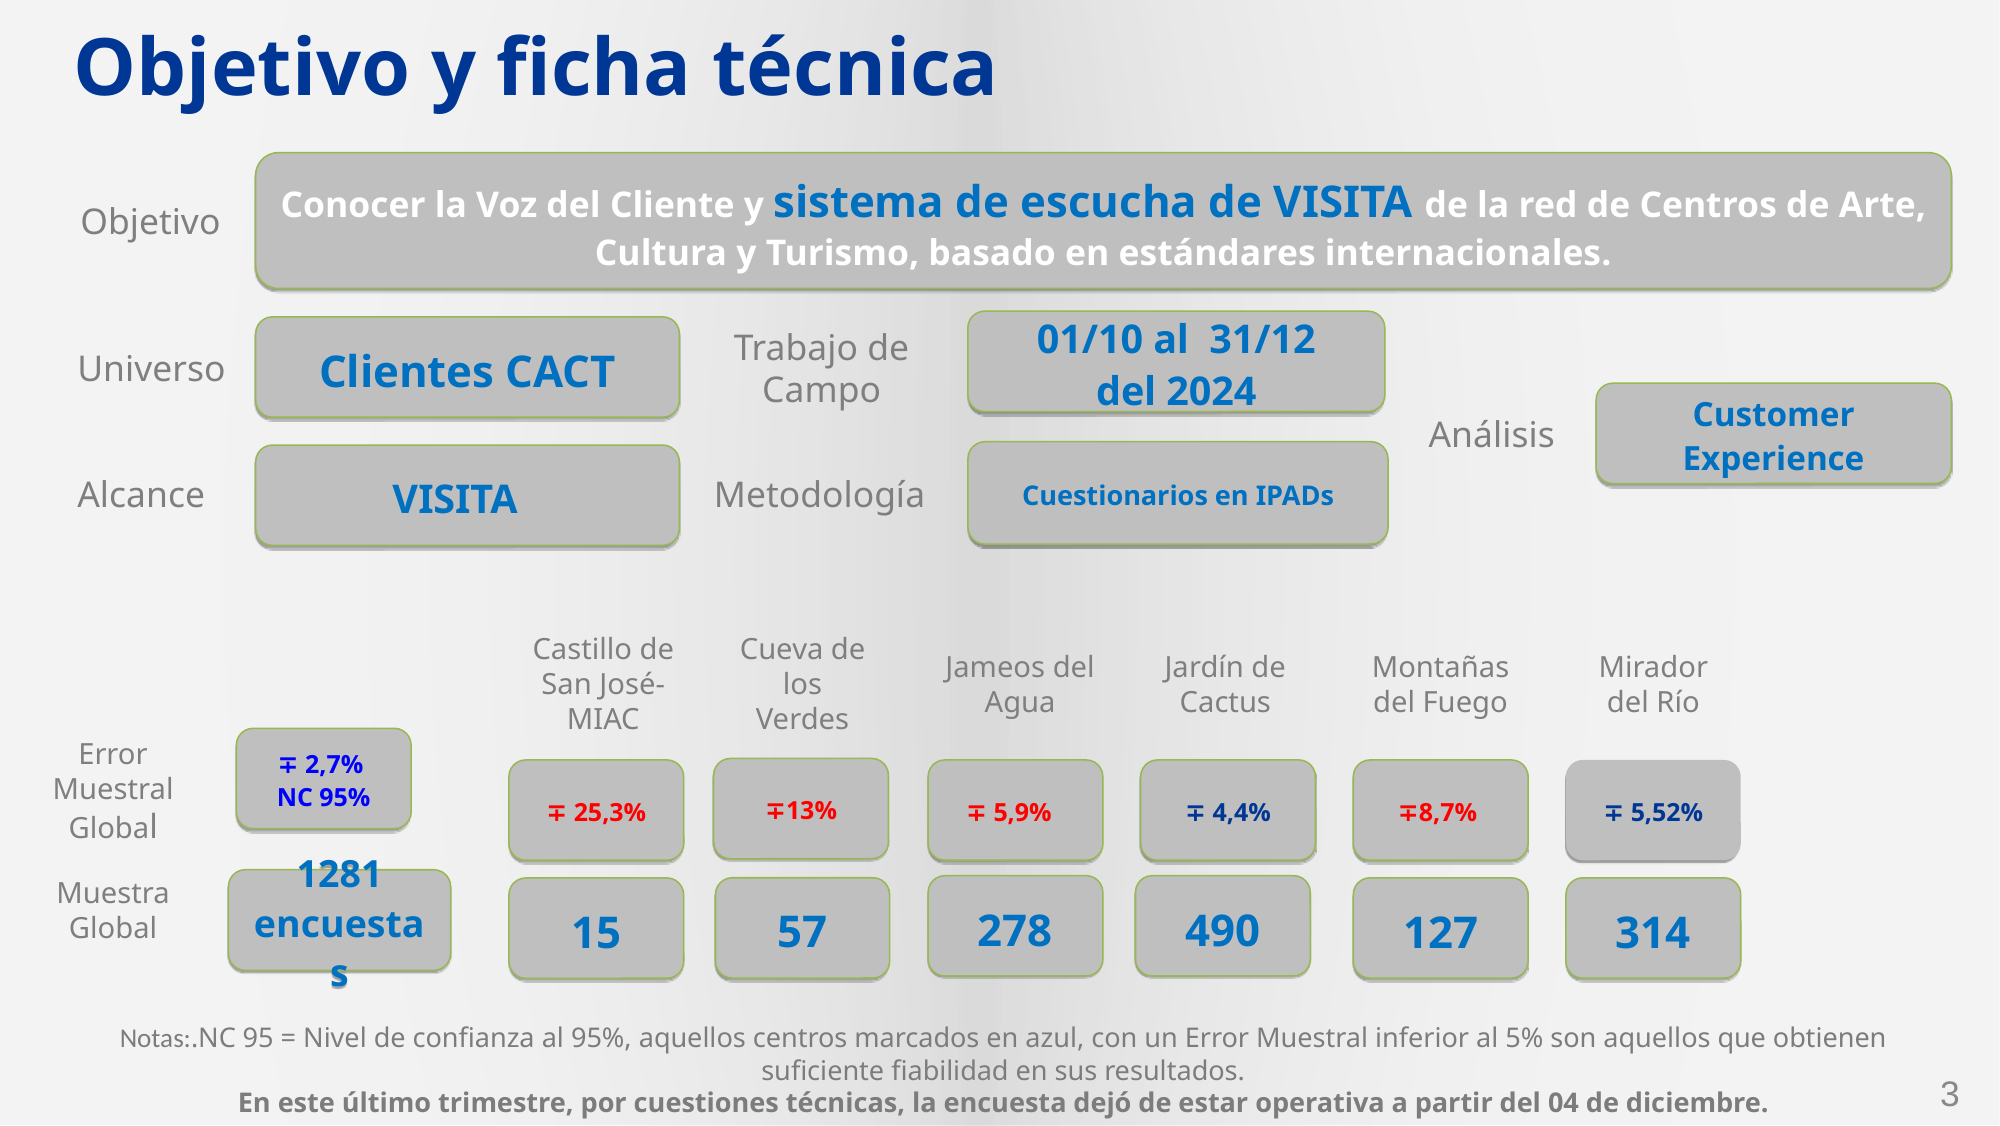

# Objetivo y ficha técnica
Conocer la Voz del Cliente y sistema de escucha de VISITA de la red de Centros de Arte, Cultura y Turismo, basado en estándares internacionales.
Objetivo
01/10 al 31/12
del 2024
Trabajo de
Campo
Clientes CACT
Universo
Customer Experience
Análisis
Cuestionarios en IPADs
VISITA
Alcance
Metodología
Castillo de San José-MIAC
Cueva de los Verdes
Jameos del Agua
Jardín de Cactus
Montañas del Fuego
Mirador del Río
∓13%
∓ 25,3%
∓ 5,9%
∓ 4,4%
∓8,7%
∓ 5,52%
278
490
57
127
314
15
Error
Muestral Global
∓ 2,7% NC 95%
Muestra Global
1281
encuestas
Notas:.NC 95 = Nivel de confianza al 95%, aquellos centros marcados en azul, con un Error Muestral inferior al 5% son aquellos que obtienen suficiente fiabilidad en sus resultados.
En este último trimestre, por cuestiones técnicas, la encuesta dejó de estar operativa a partir del 04 de diciembre.
3